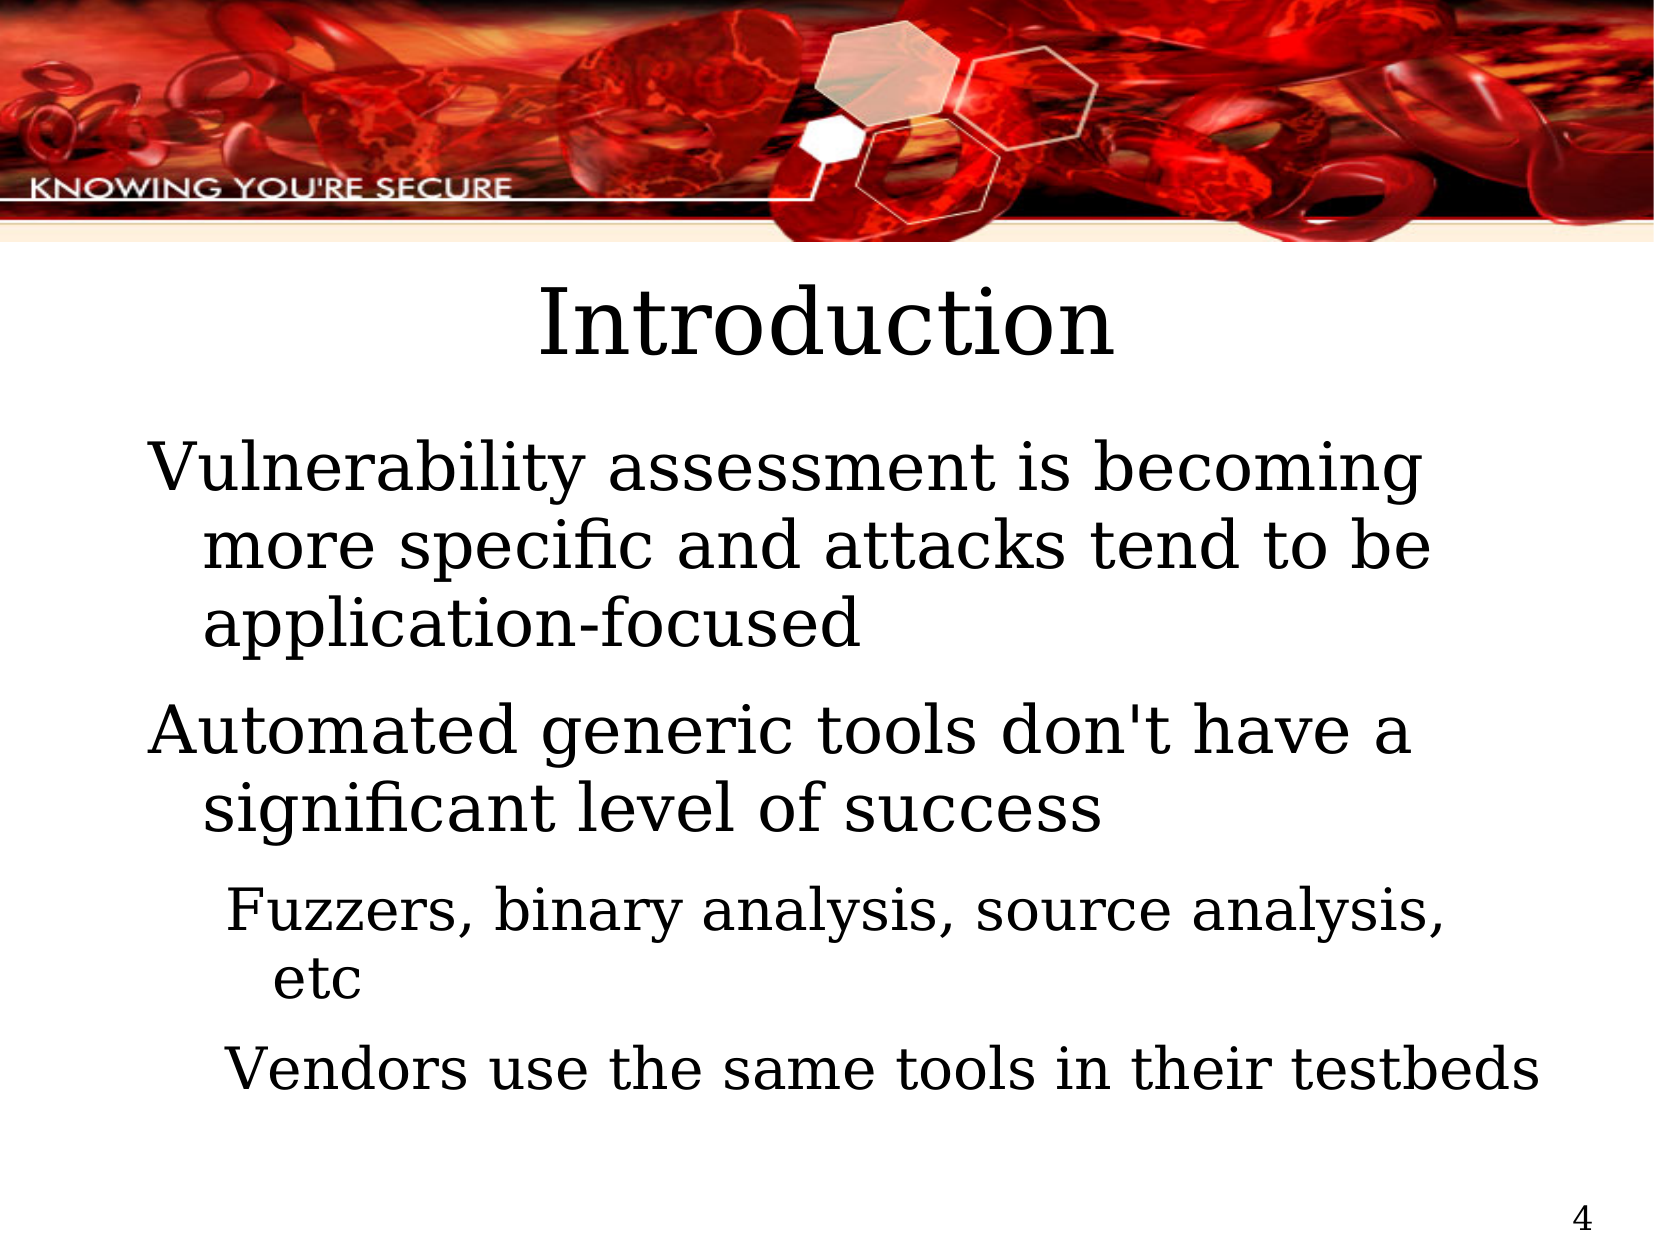

# Introduction
Vulnerability assessment is becoming more specific and attacks tend to be application-focused
Automated generic tools don't have a significant level of success
Fuzzers, binary analysis, source analysis, etc
Vendors use the same tools in their testbeds